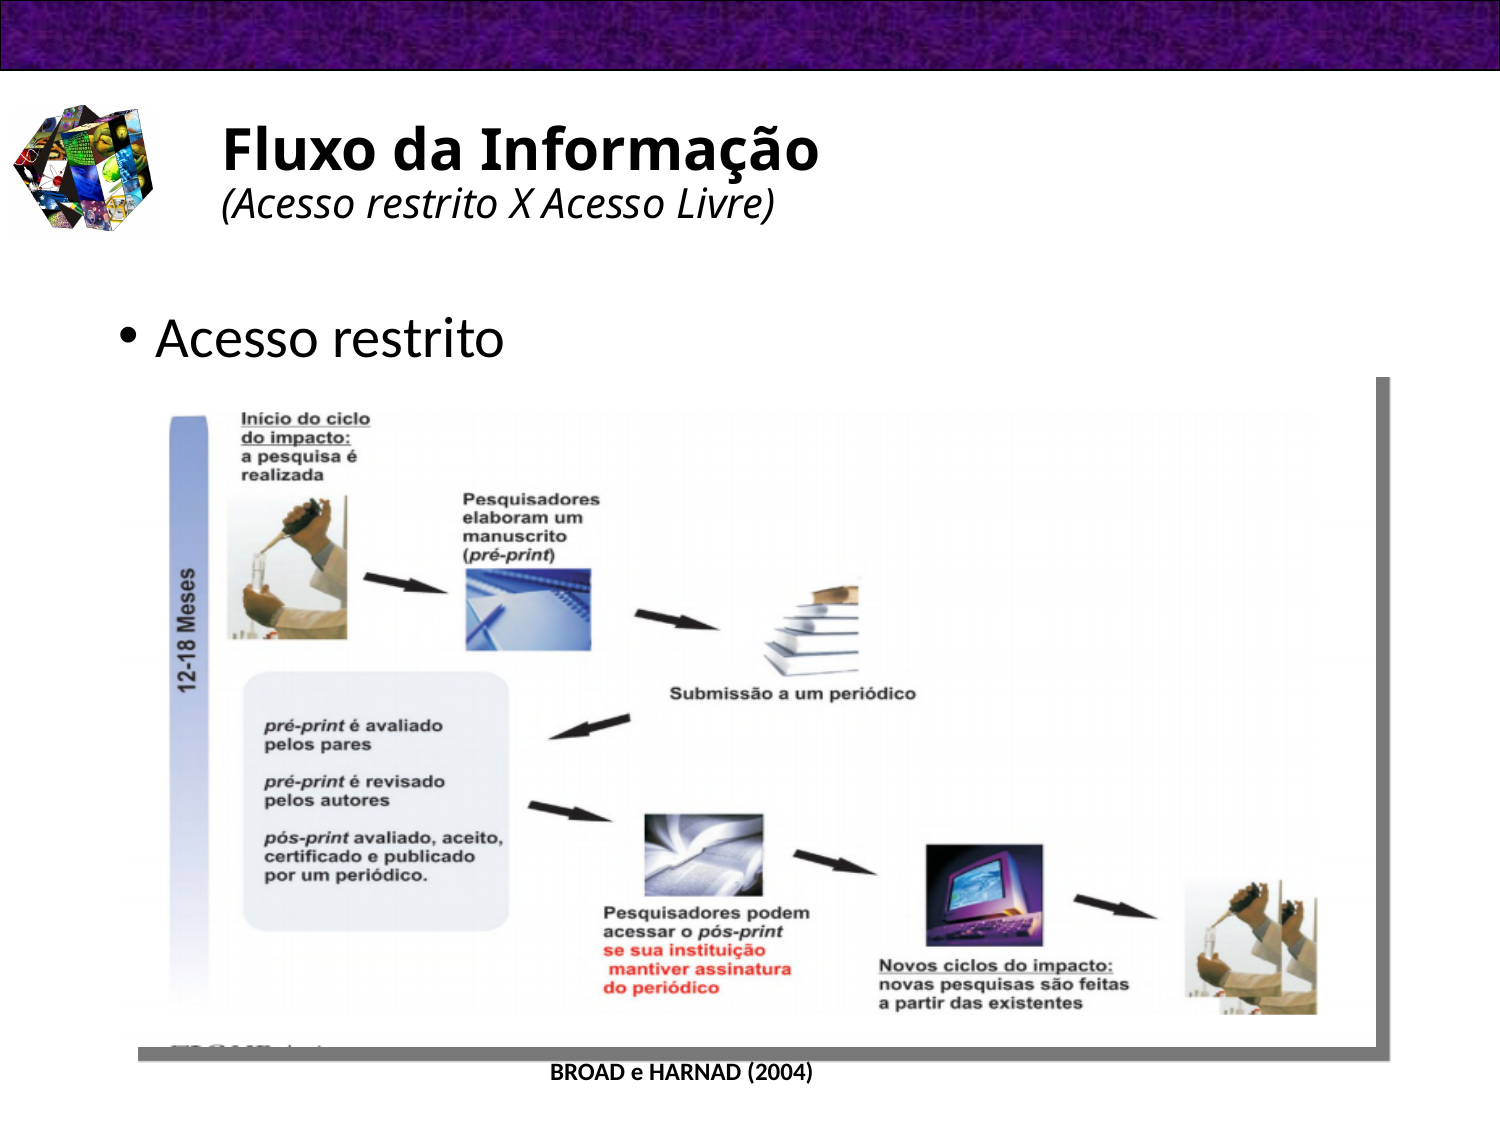

# Fluxo da Informação (Acesso restrito X Acesso Livre)
Acesso restrito
BROAD e HARNAD (2004)